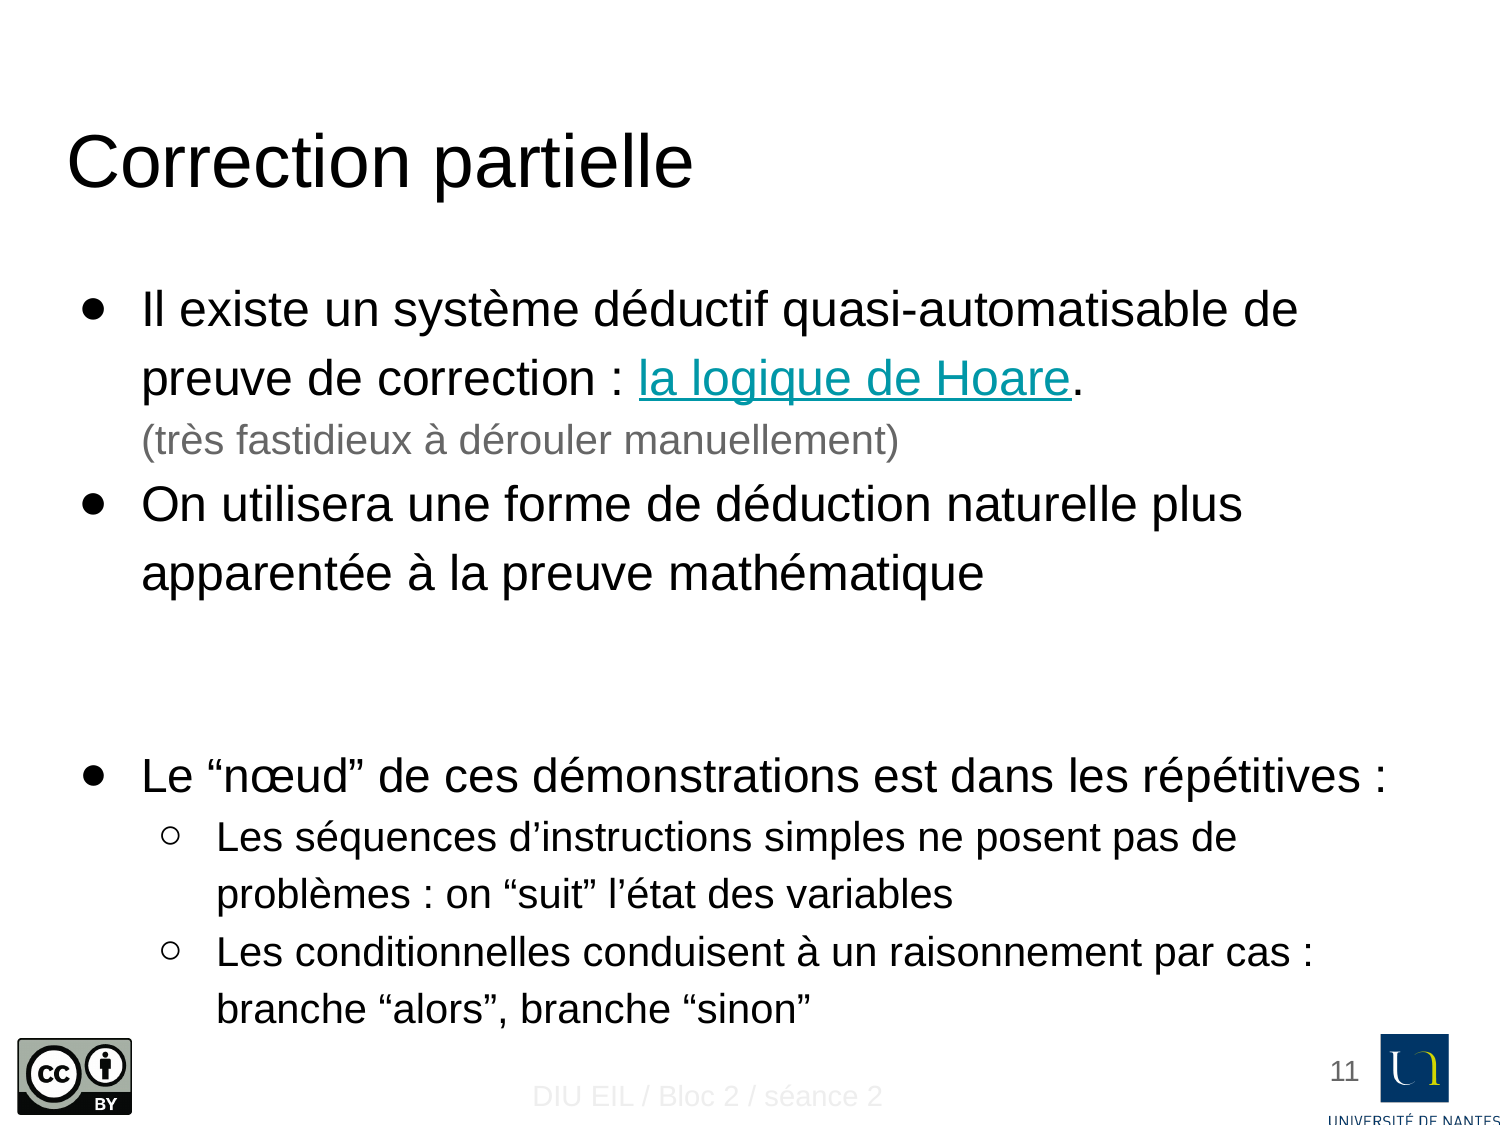

# Correction partielle
Il existe un système déductif quasi-automatisable de preuve de correction : la logique de Hoare.
(très fastidieux à dérouler manuellement)
On utilisera une forme de déduction naturelle plus apparentée à la preuve mathématique
Le “nœud” de ces démonstrations est dans les répétitives :
Les séquences d’instructions simples ne posent pas de problèmes : on “suit” l’état des variables
Les conditionnelles conduisent à un raisonnement par cas : branche “alors”, branche “sinon”